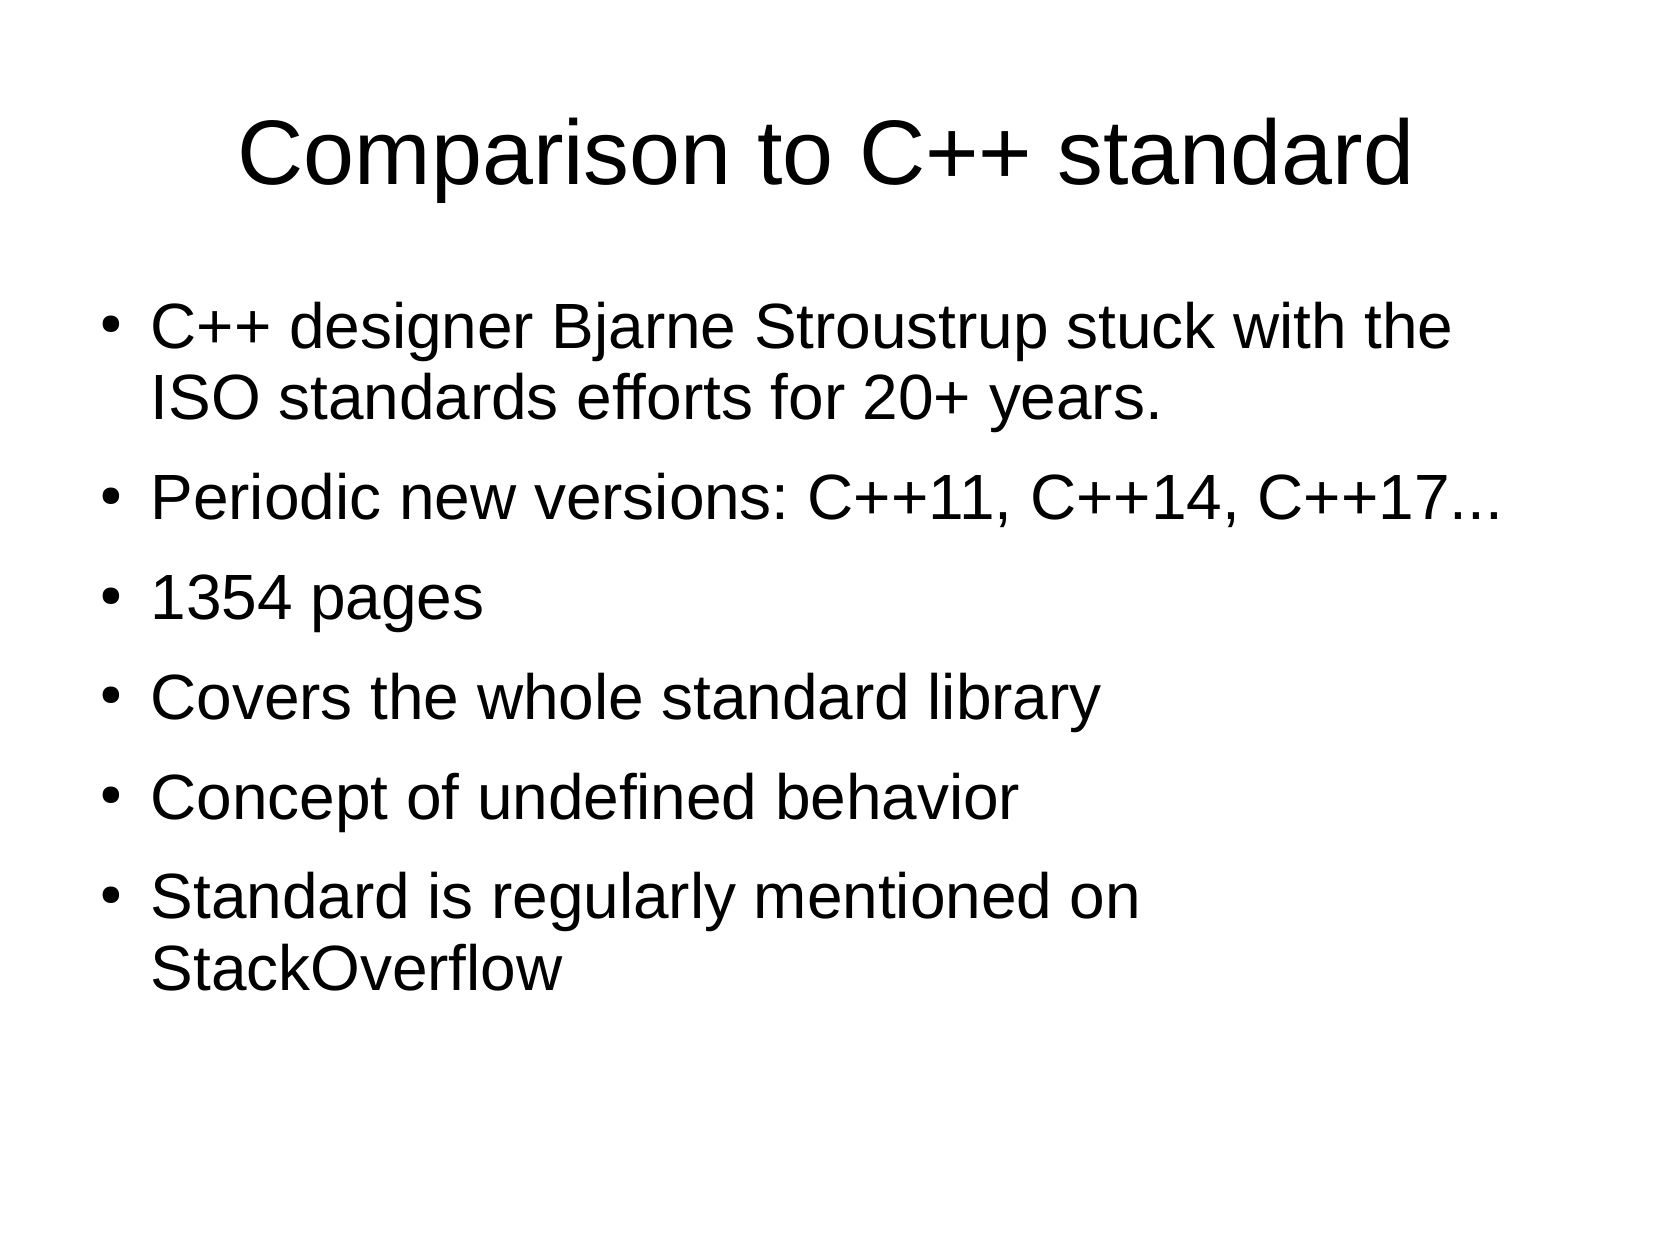

# Comparison to C++ standard
C++ designer Bjarne Stroustrup stuck with the ISO standards efforts for 20+ years.
Periodic new versions: C++11, C++14, C++17...
1354 pages
Covers the whole standard library
Concept of undefined behavior
Standard is regularly mentioned on StackOverflow